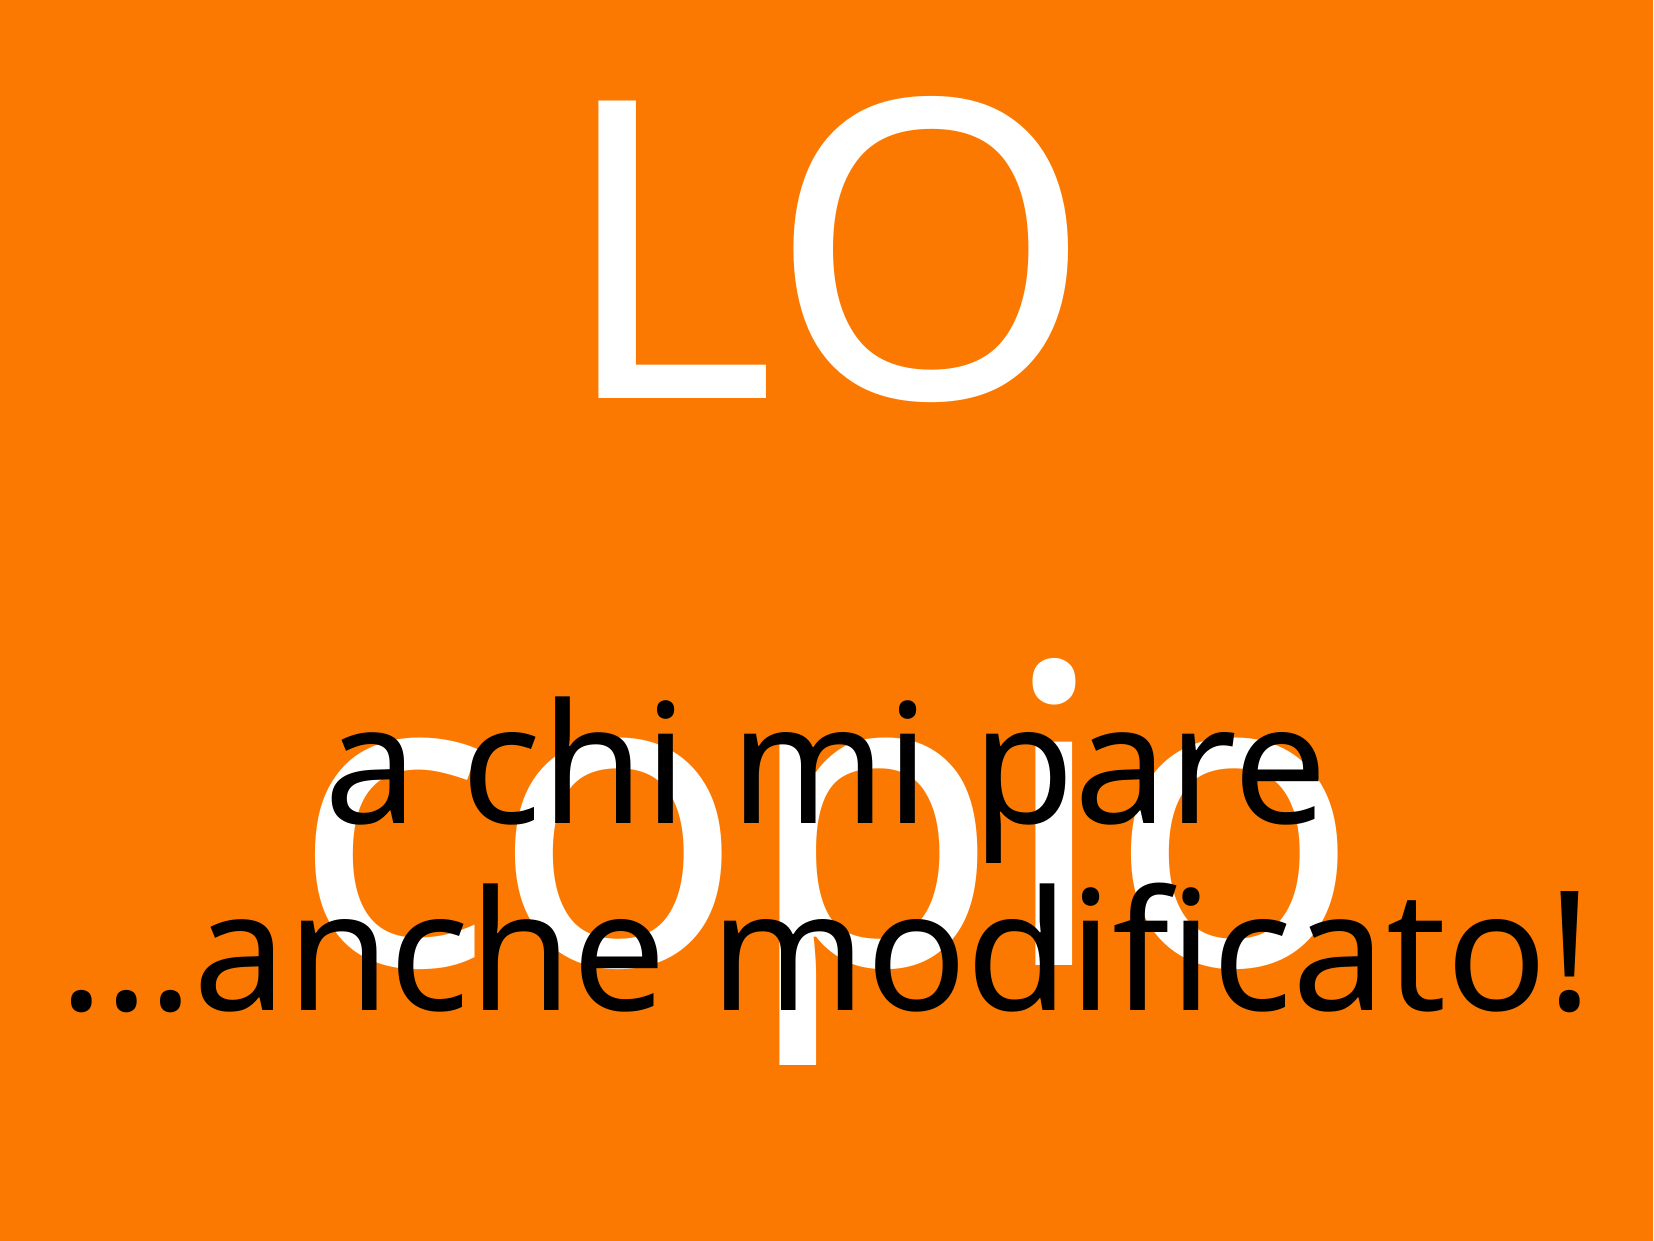

LO copio
a chi mi pare
...anche modificato!